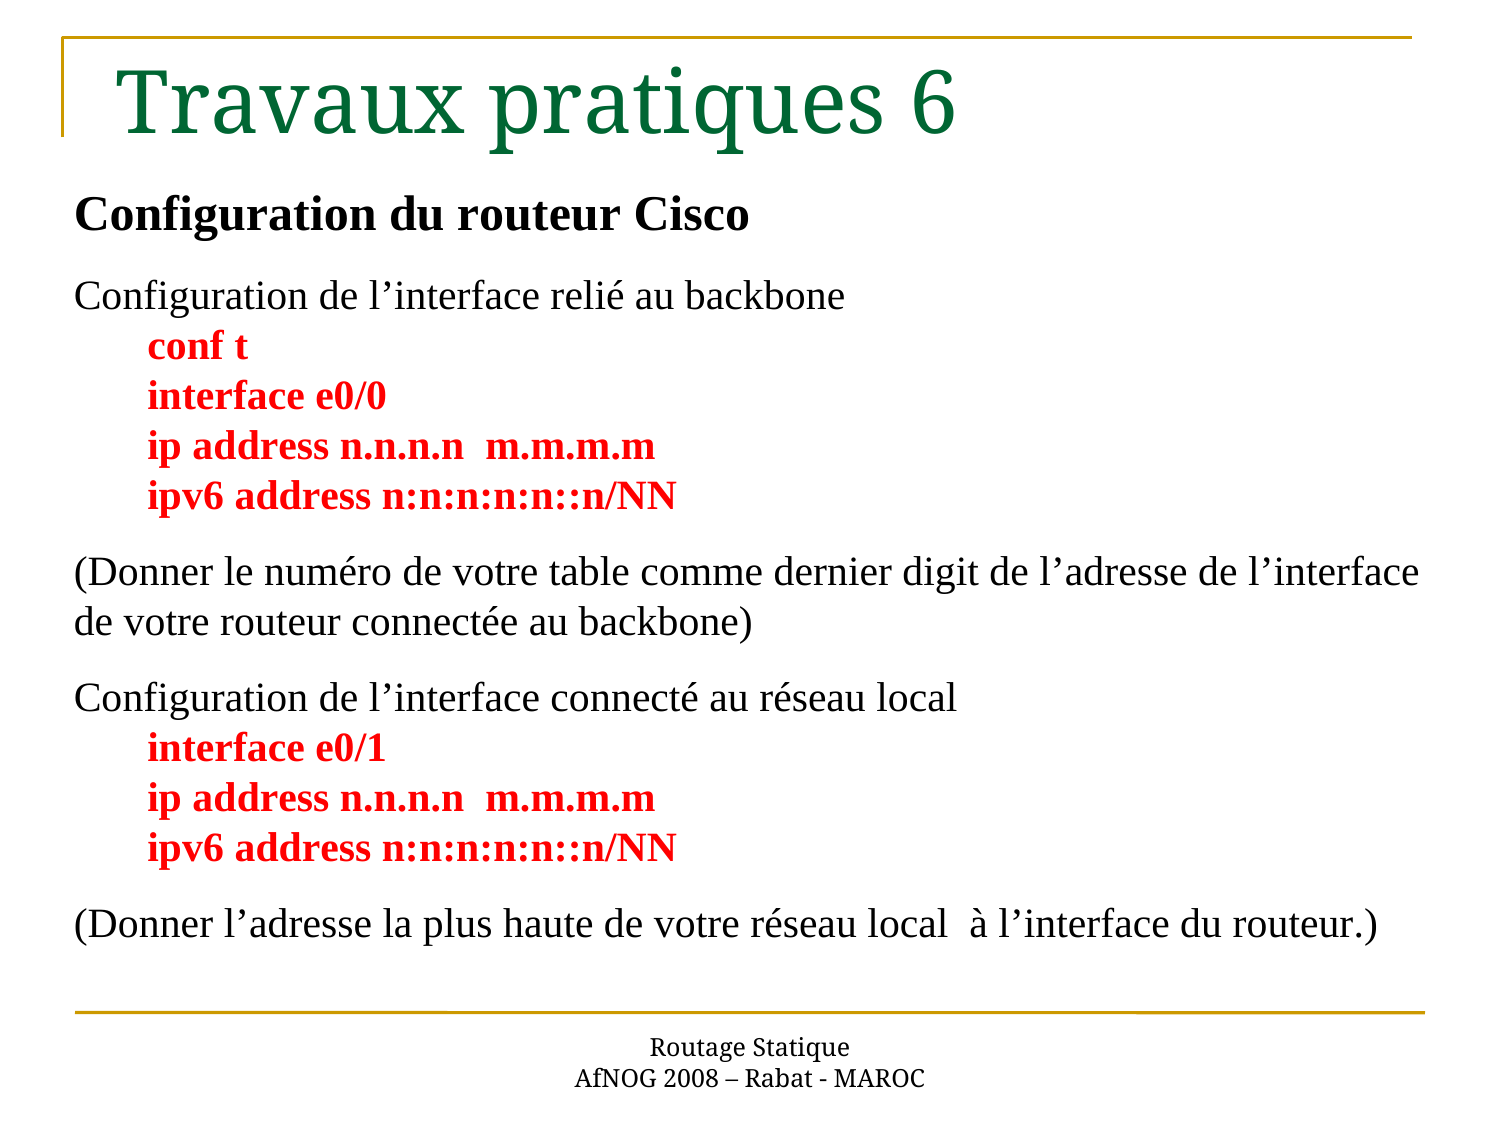

Travaux pratiques 6
Configuration du routeur Cisco
Configuration de l’interface relié au backbone
	conf t
	interface e0/0
	ip address n.n.n.n m.m.m.m
	ipv6 address n:n:n:n:n::n/NN
(Donner le numéro de votre table comme dernier digit de l’adresse de l’interface de votre routeur connectée au backbone)‏
Configuration de l’interface connecté au réseau local
	interface e0/1
	ip address n.n.n.n m.m.m.m
	ipv6 address n:n:n:n:n::n/NN
(Donner l’adresse la plus haute de votre réseau local à l’interface du routeur.)‏
#